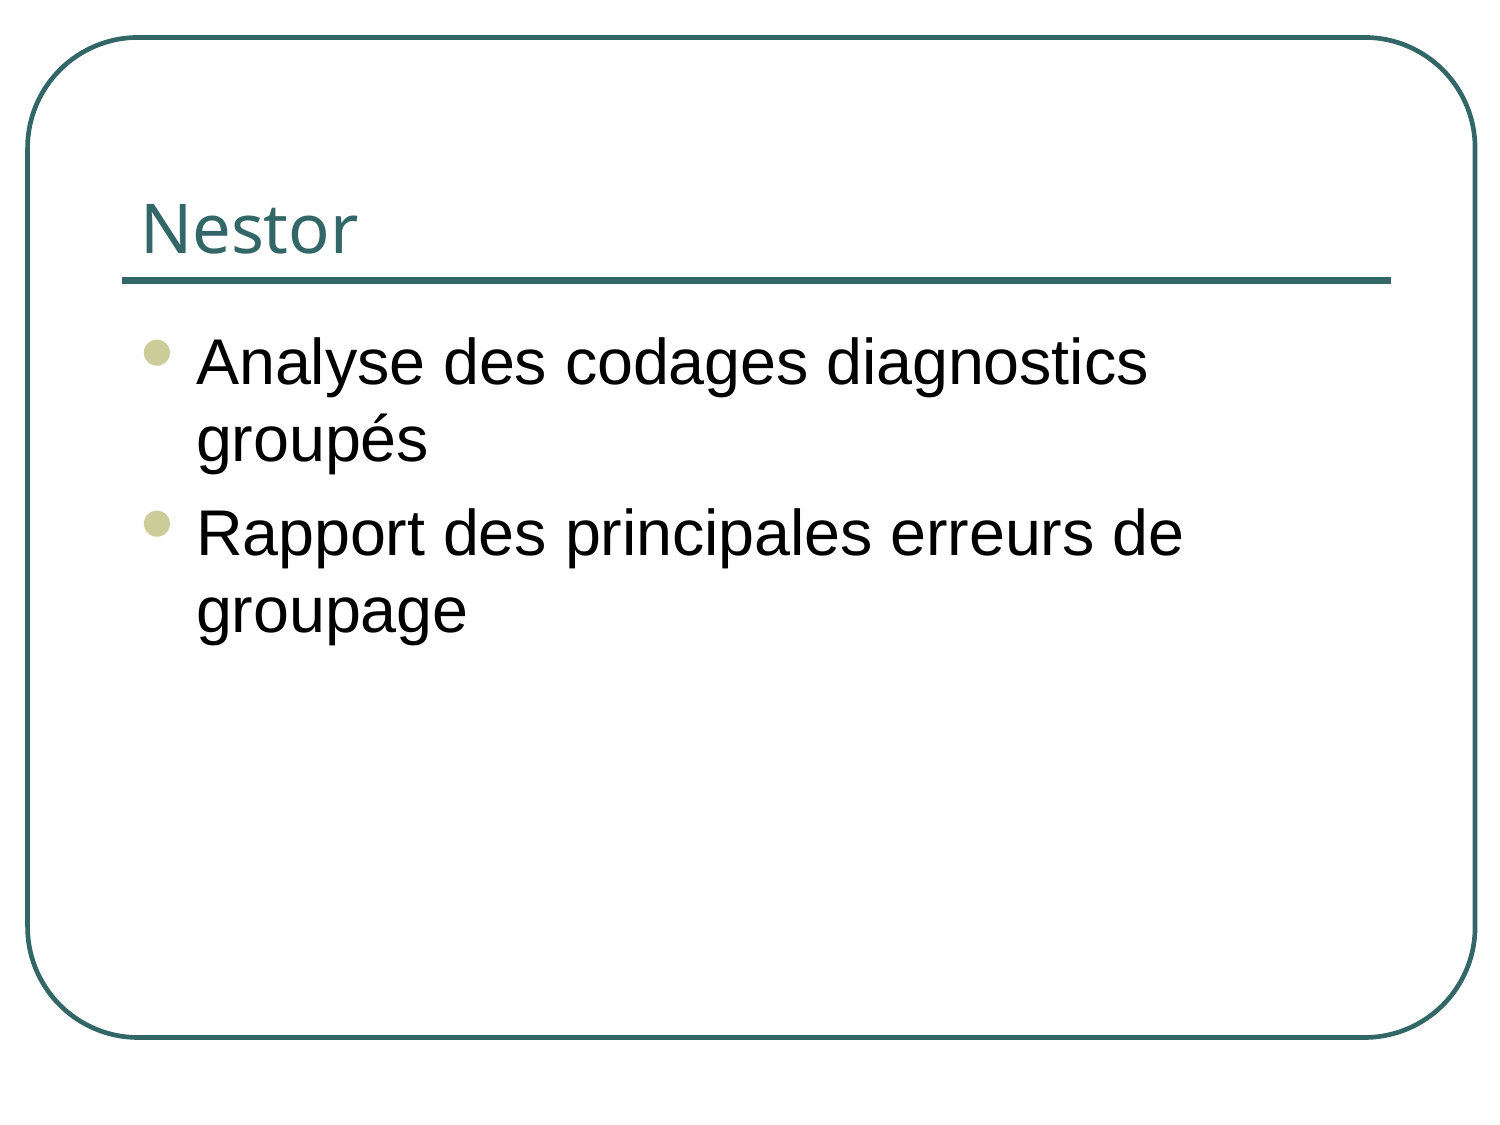

# Nestor
Analyse des codages diagnostics groupés
Rapport des principales erreurs de groupage